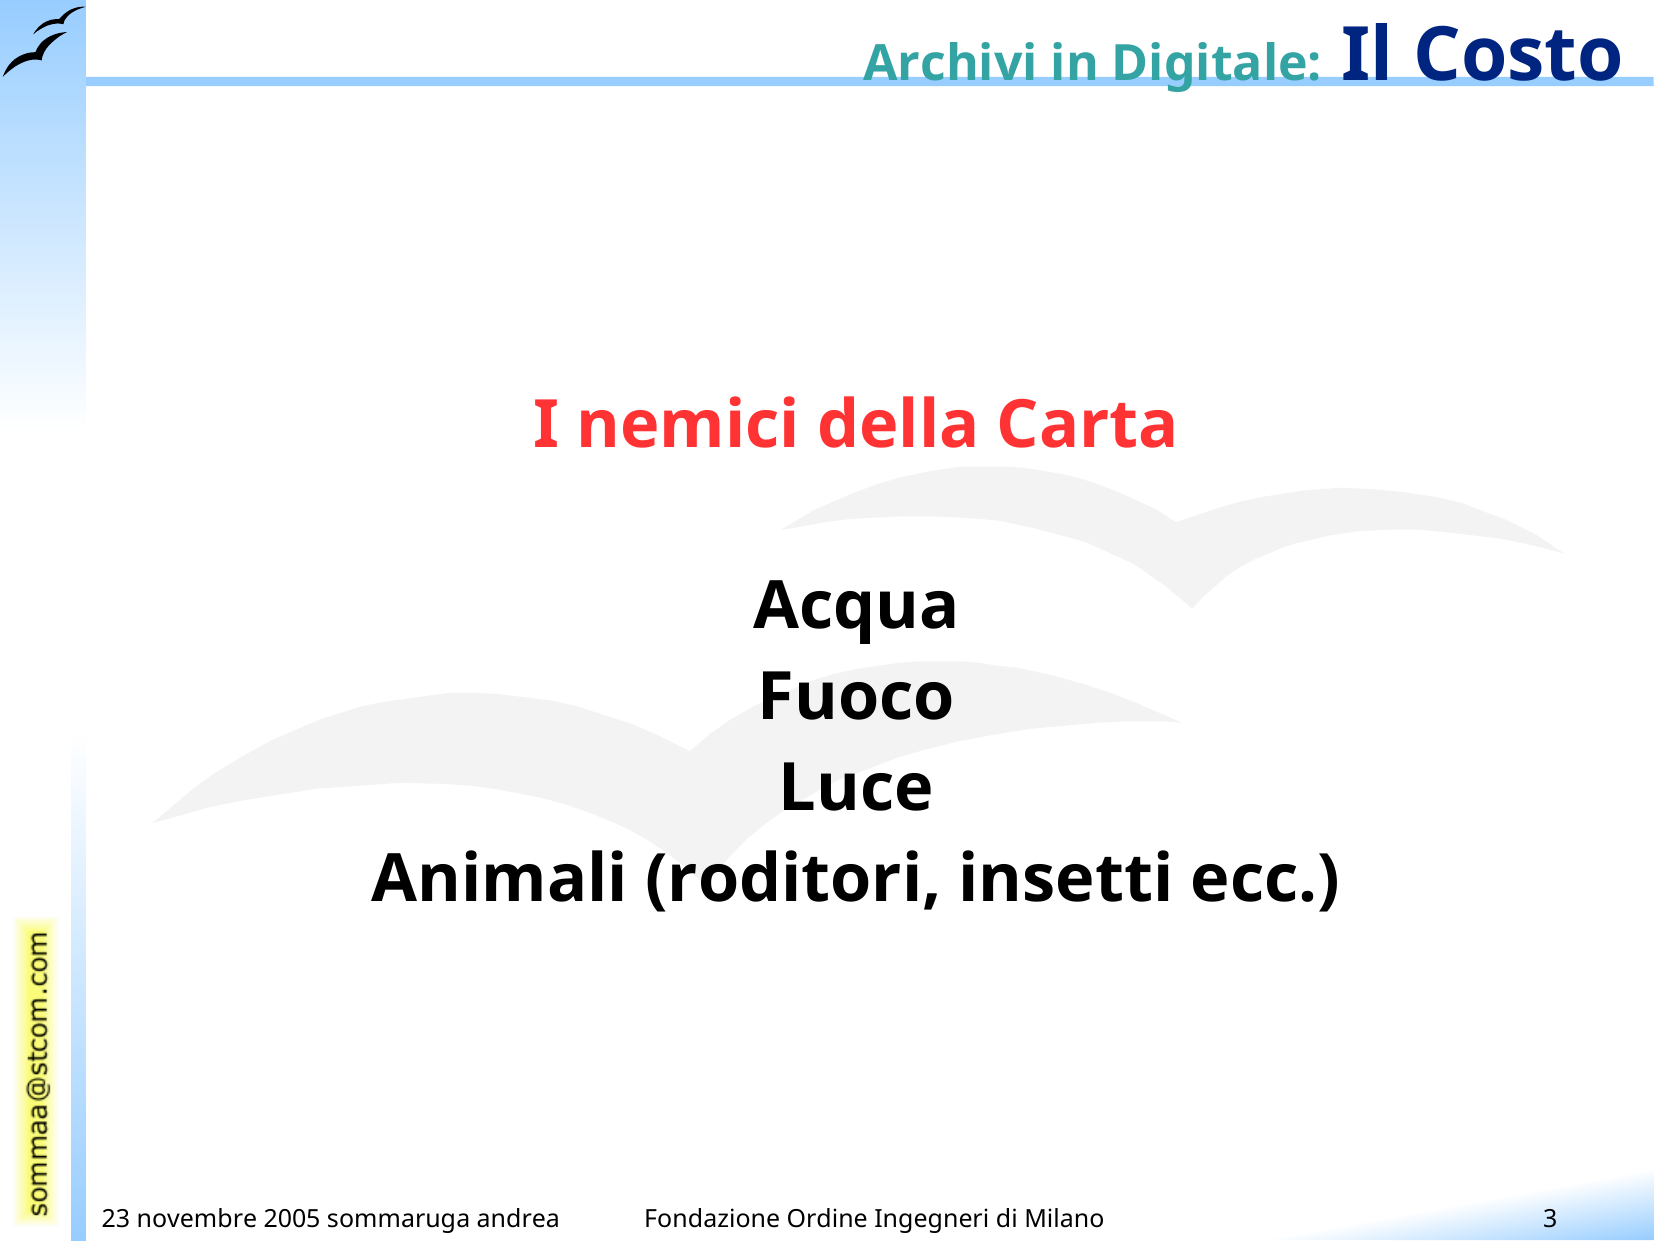

# Archivi in Digitale: Il Costo
I nemici della Carta
Acqua
Fuoco
Luce
Animali (roditori, insetti ecc.)